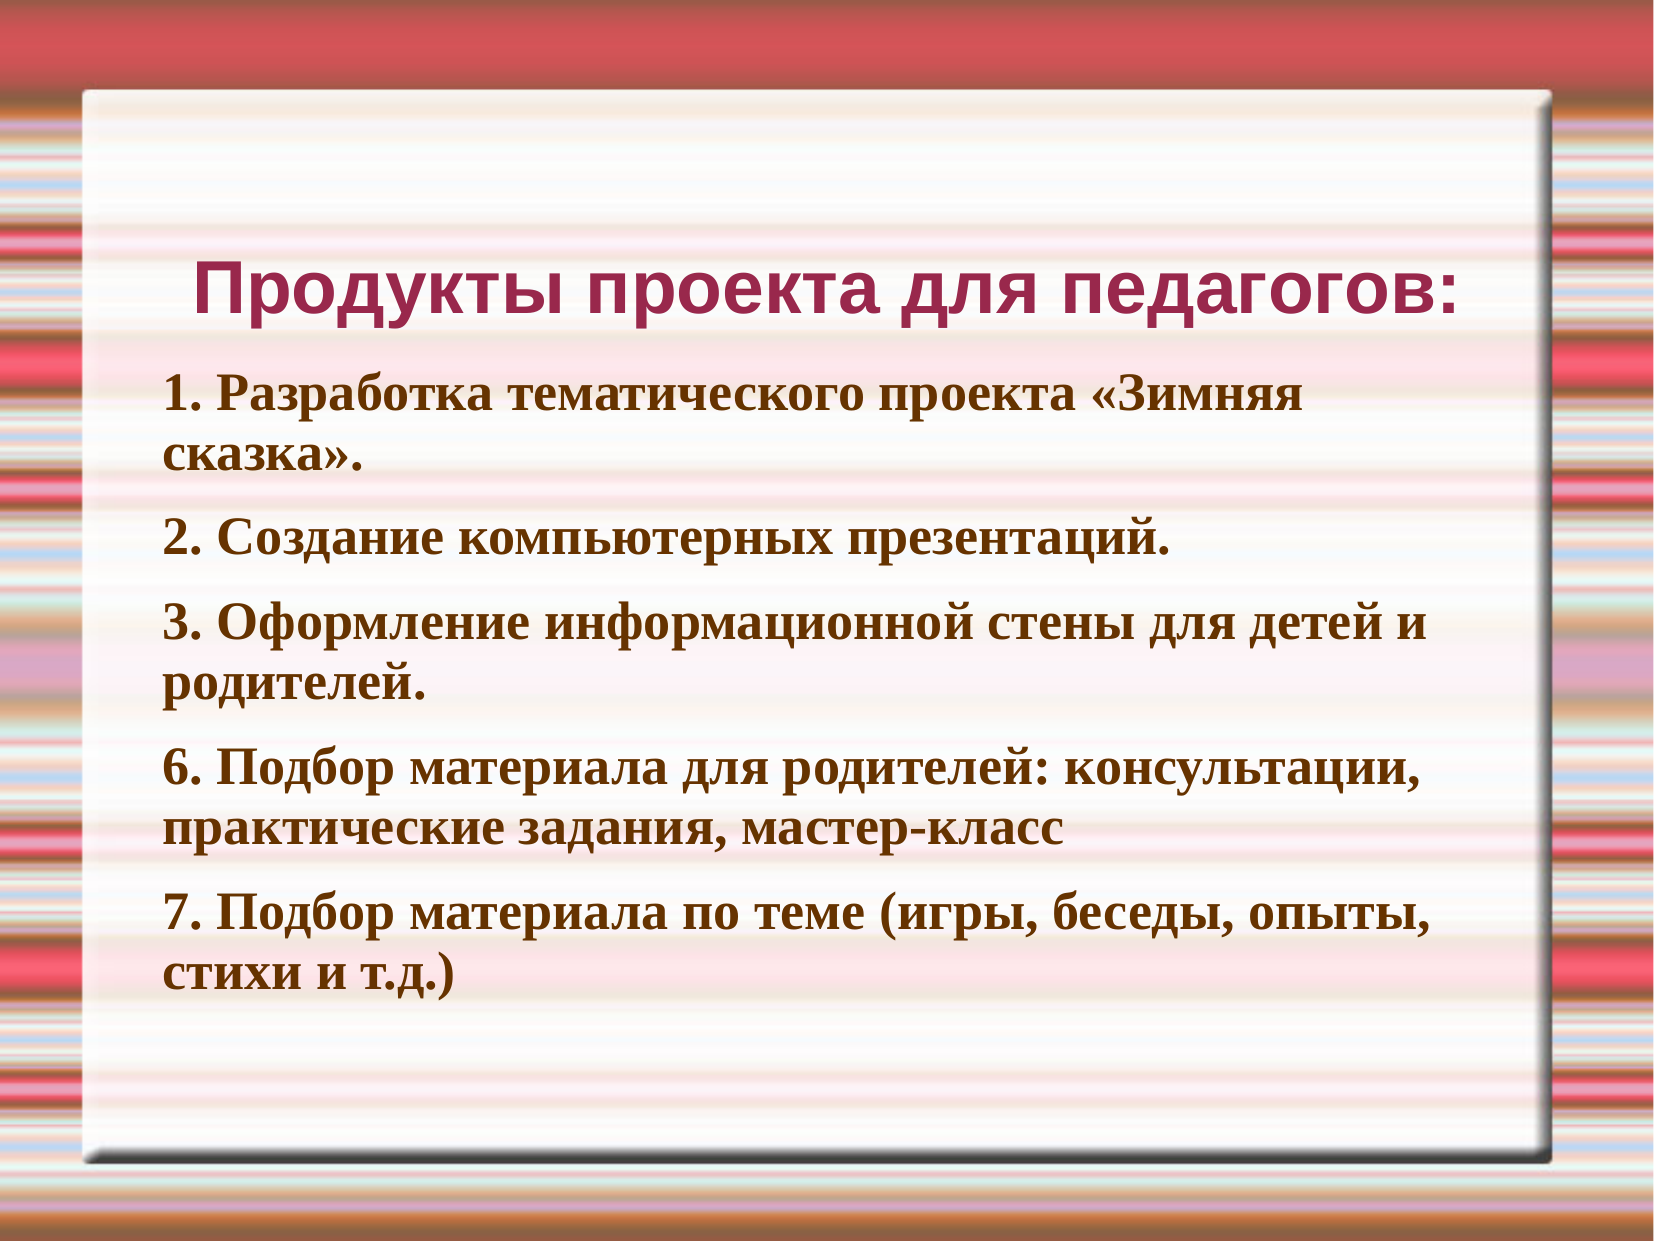

# Продукты проекта для педагогов:
1. Разработка тематического проекта «Зимняя сказка».
2. Создание компьютерных презентаций.
3. Оформление информационной стены для детей и родителей.
6. Подбор материала для родителей: консультации, практические задания, мастер-класс
7. Подбор материала по теме (игры, беседы, опыты, стихи и т.д.)